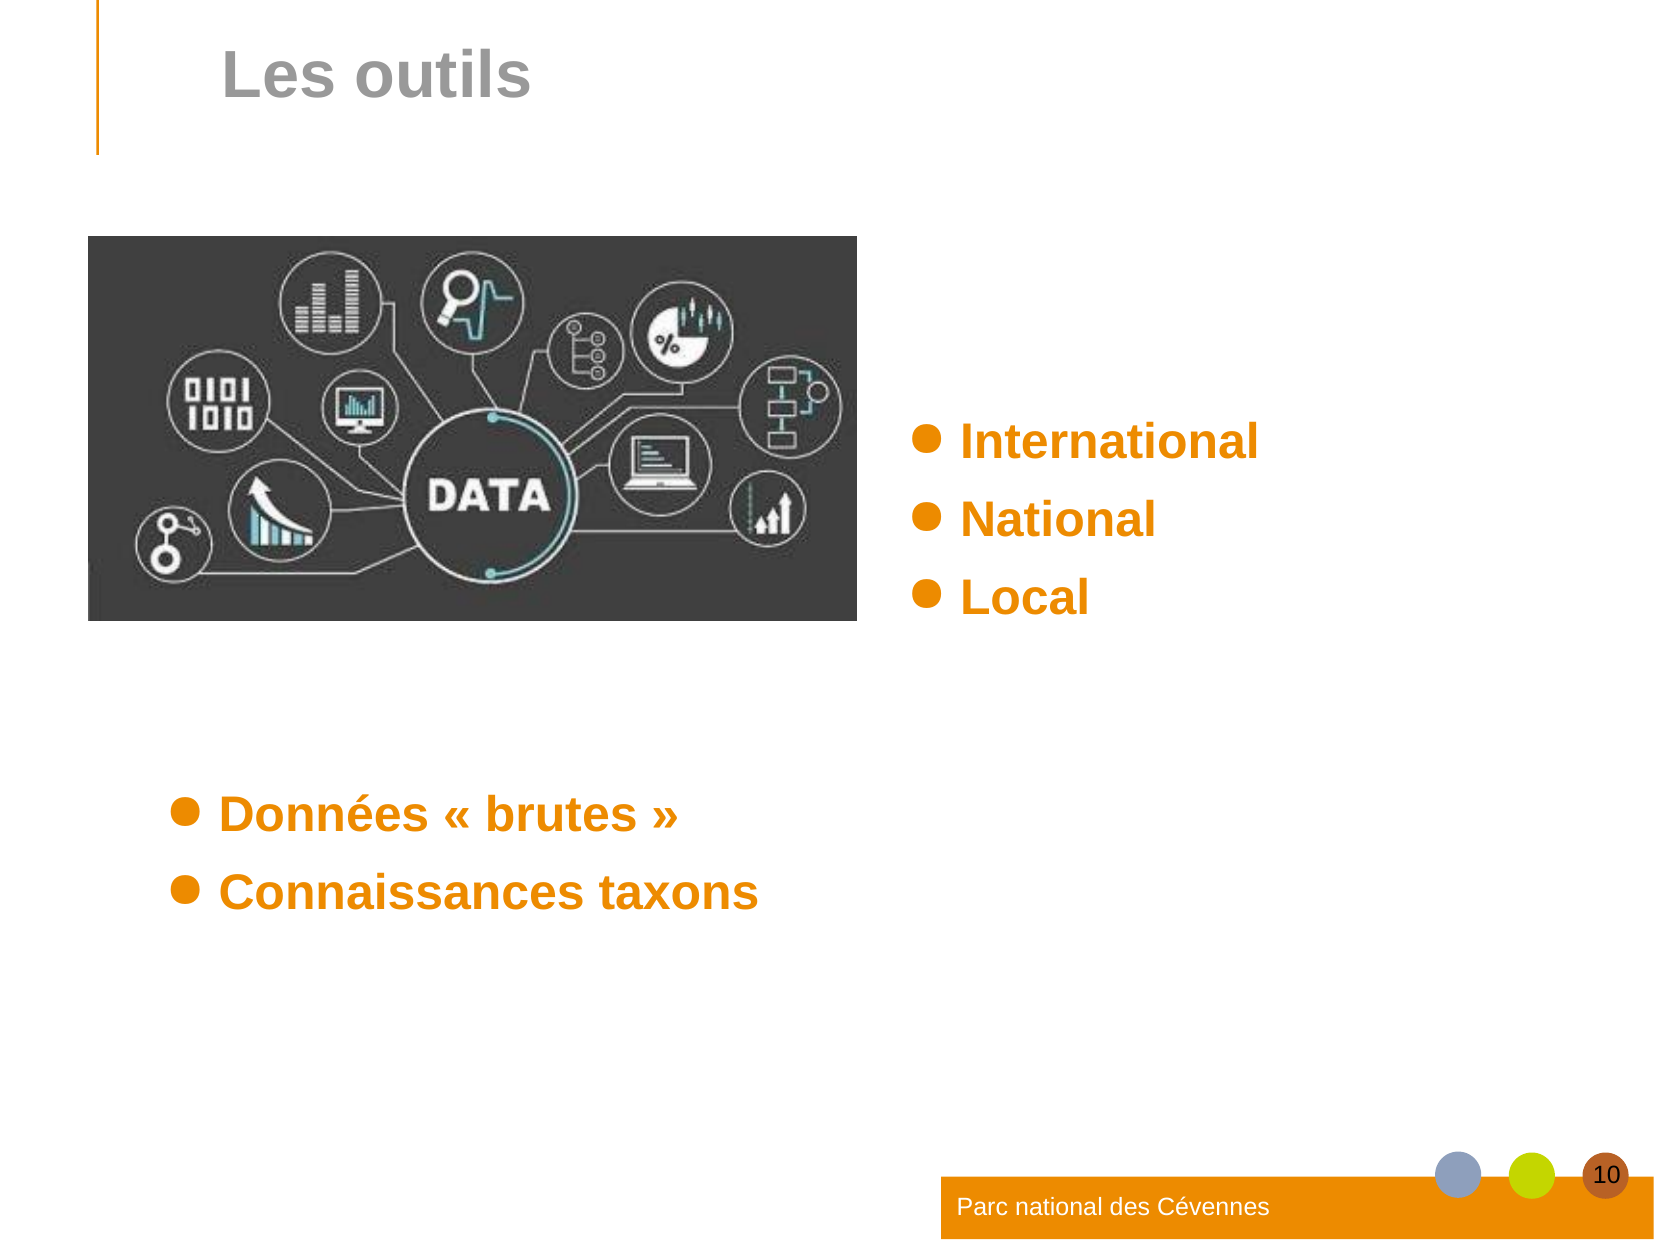

Les outils
# International
National
Local
Données « brutes »
Connaissances taxons